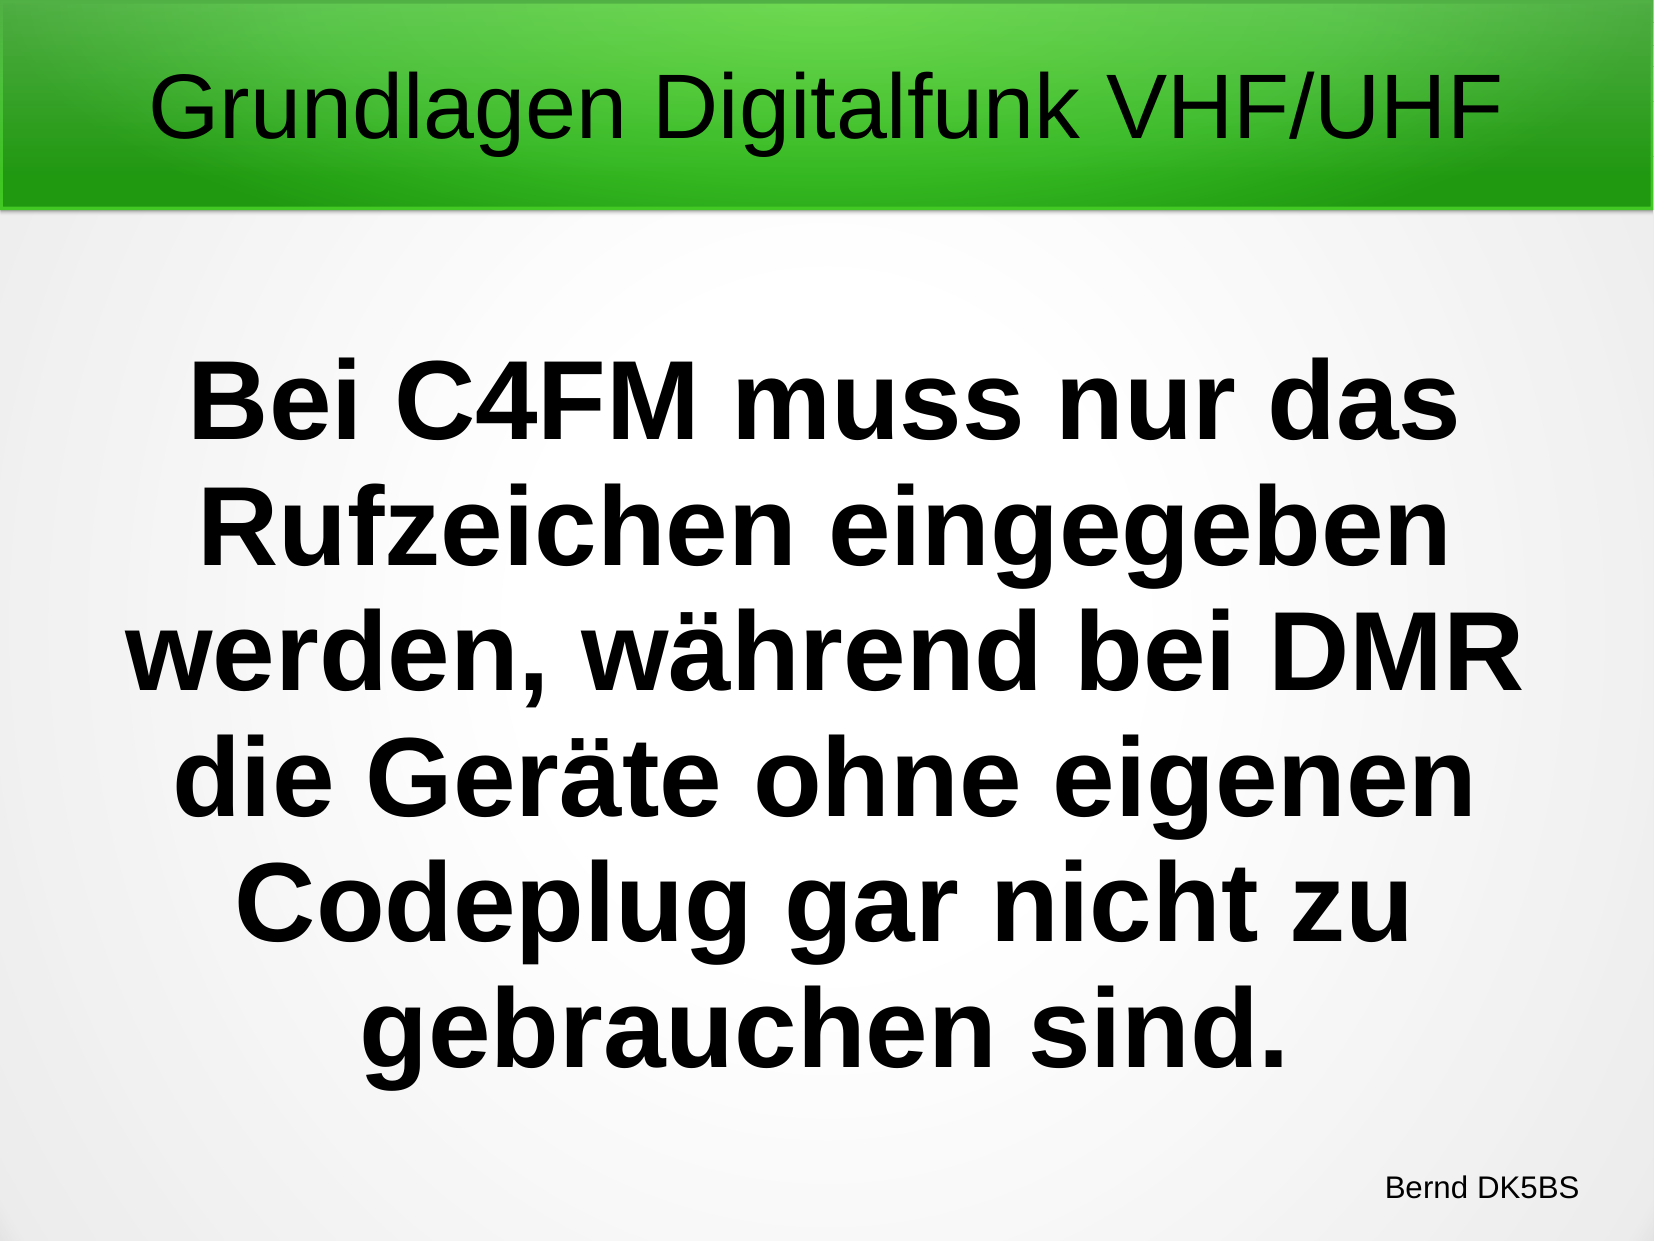

# Grundlagen Digitalfunk VHF/UHF
Bei C4FM muss nur das Rufzeichen eingegeben werden, während bei DMR die Geräte ohne eigenen Codeplug gar nicht zu gebrauchen sind.
Bernd DK5BS